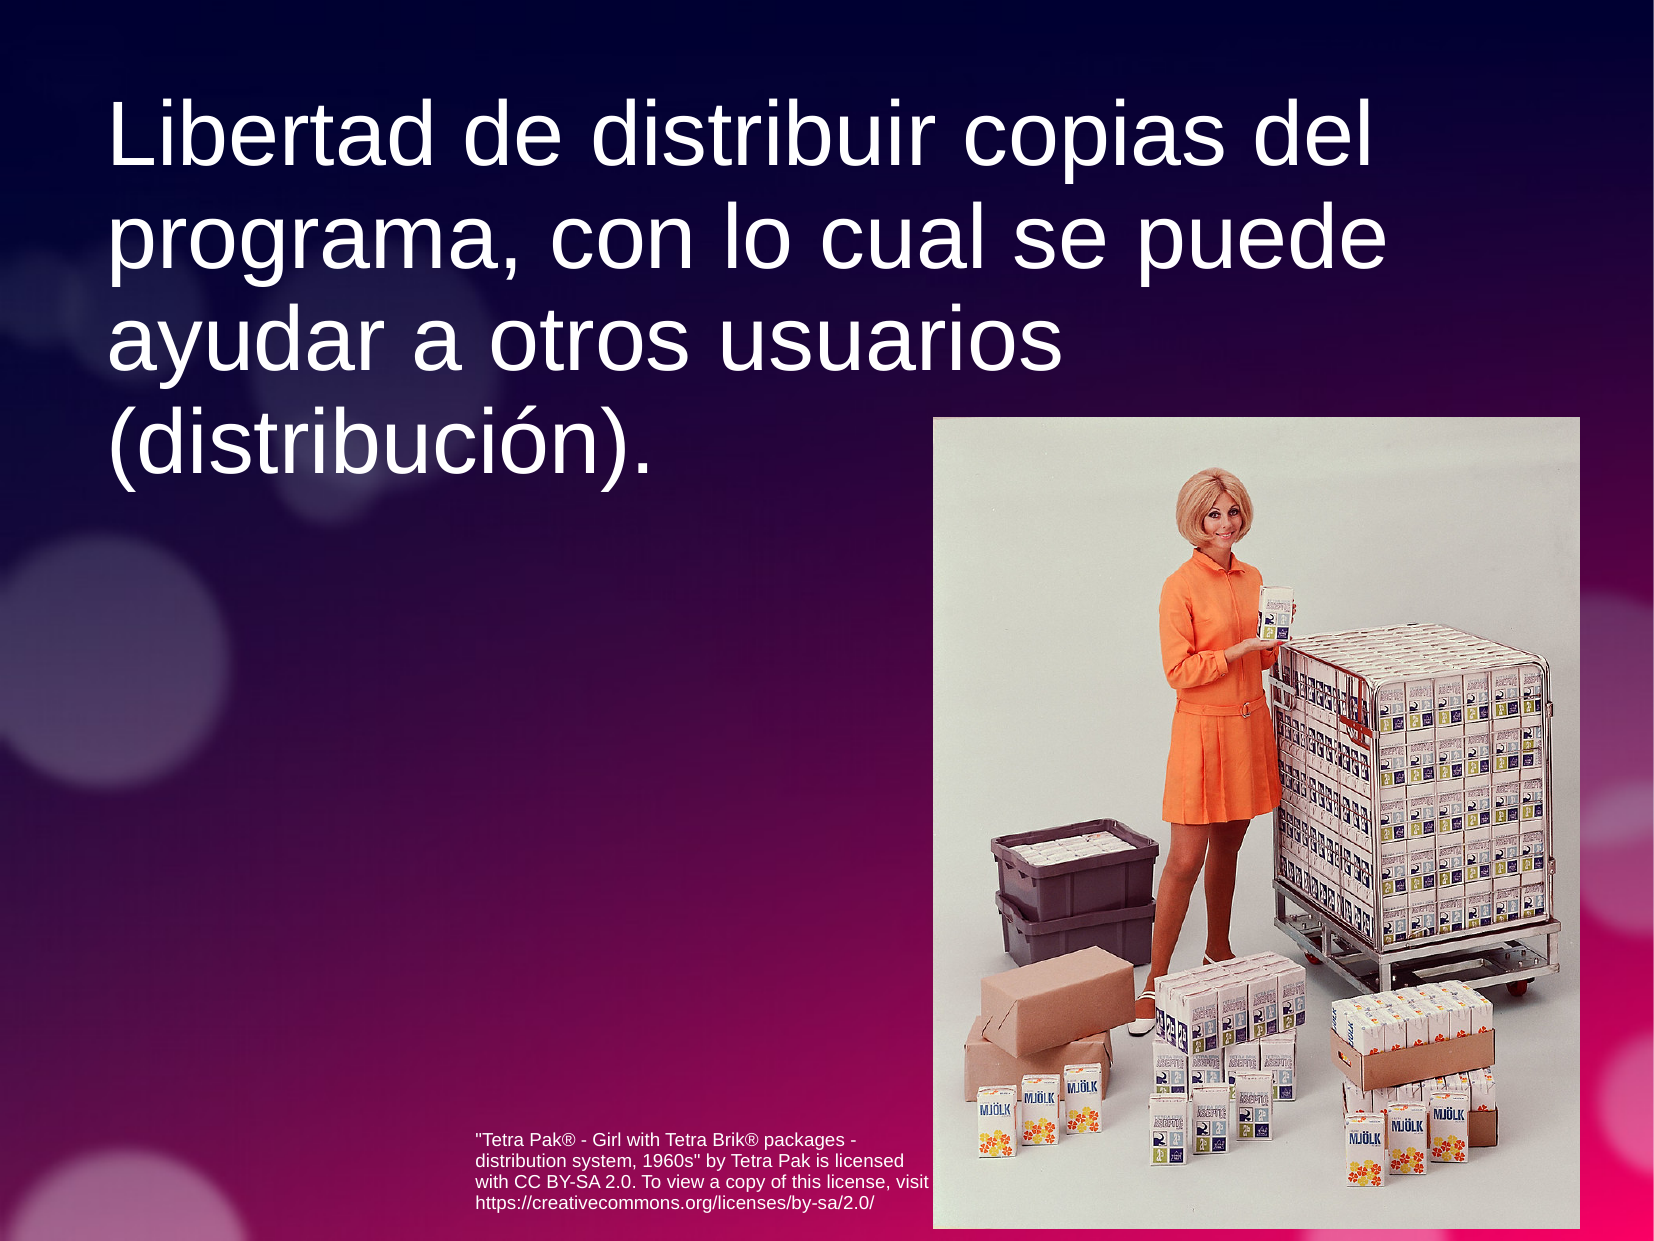

# Libertad de distribuir copias del programa, con lo cual se puede ayudar a otros usuarios (distribución).
"Tetra Pak® - Girl with Tetra Brik® packages - distribution system, 1960s" by Tetra Pak is licensed with CC BY-SA 2.0. To view a copy of this license, visit https://creativecommons.org/licenses/by-sa/2.0/